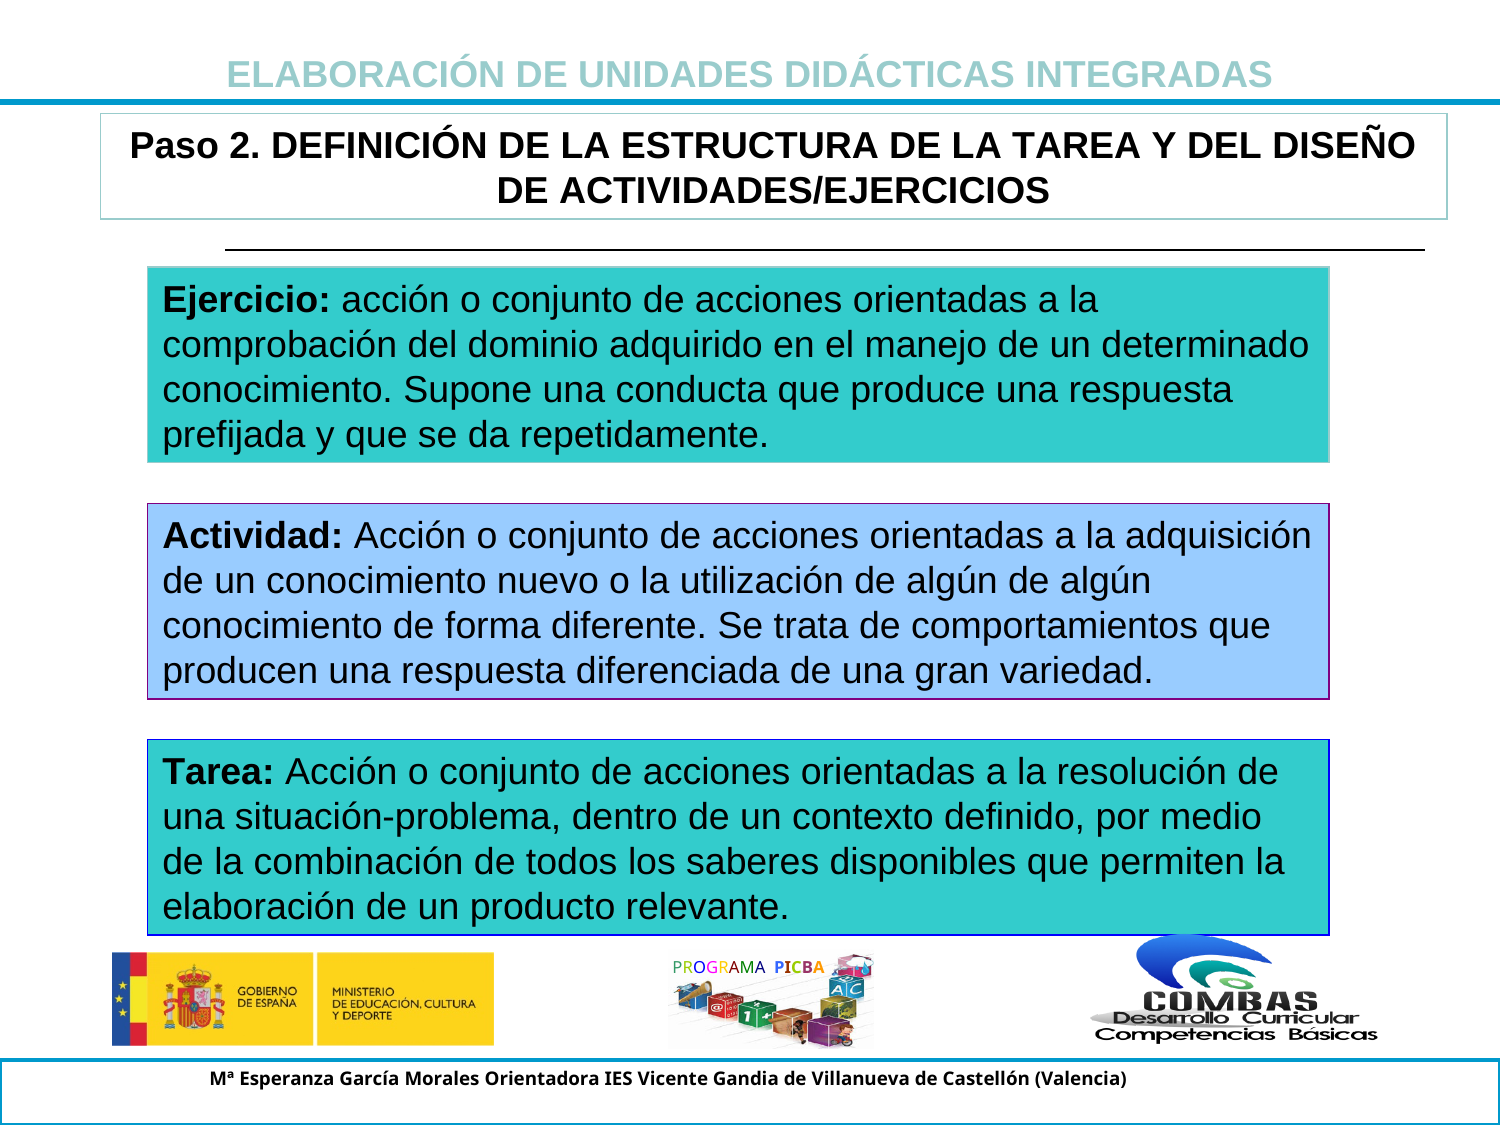

ELABORACIÓN DE UNIDADES DIDÁCTICAS INTEGRADAS
Paso 2. DEFINICIÓN DE LA ESTRUCTURA DE LA TAREA Y DEL DISEÑO DE ACTIVIDADES/EJERCICIOS
Ejercicio: acción o conjunto de acciones orientadas a la comprobación del dominio adquirido en el manejo de un determinado conocimiento. Supone una conducta que produce una respuesta prefijada y que se da repetidamente.
Actividad: Acción o conjunto de acciones orientadas a la adquisición de un conocimiento nuevo o la utilización de algún de algún conocimiento de forma diferente. Se trata de comportamientos que producen una respuesta diferenciada de una gran variedad.
Tarea: Acción o conjunto de acciones orientadas a la resolución de una situación-problema, dentro de un contexto definido, por medio de la combinación de todos los saberes disponibles que permiten la elaboración de un producto relevante.
PROGRAMA PICBA
Mª Esperanza García Morales Orientadora IES Vicente Gandia de Villanueva de Castellón (Valencia)